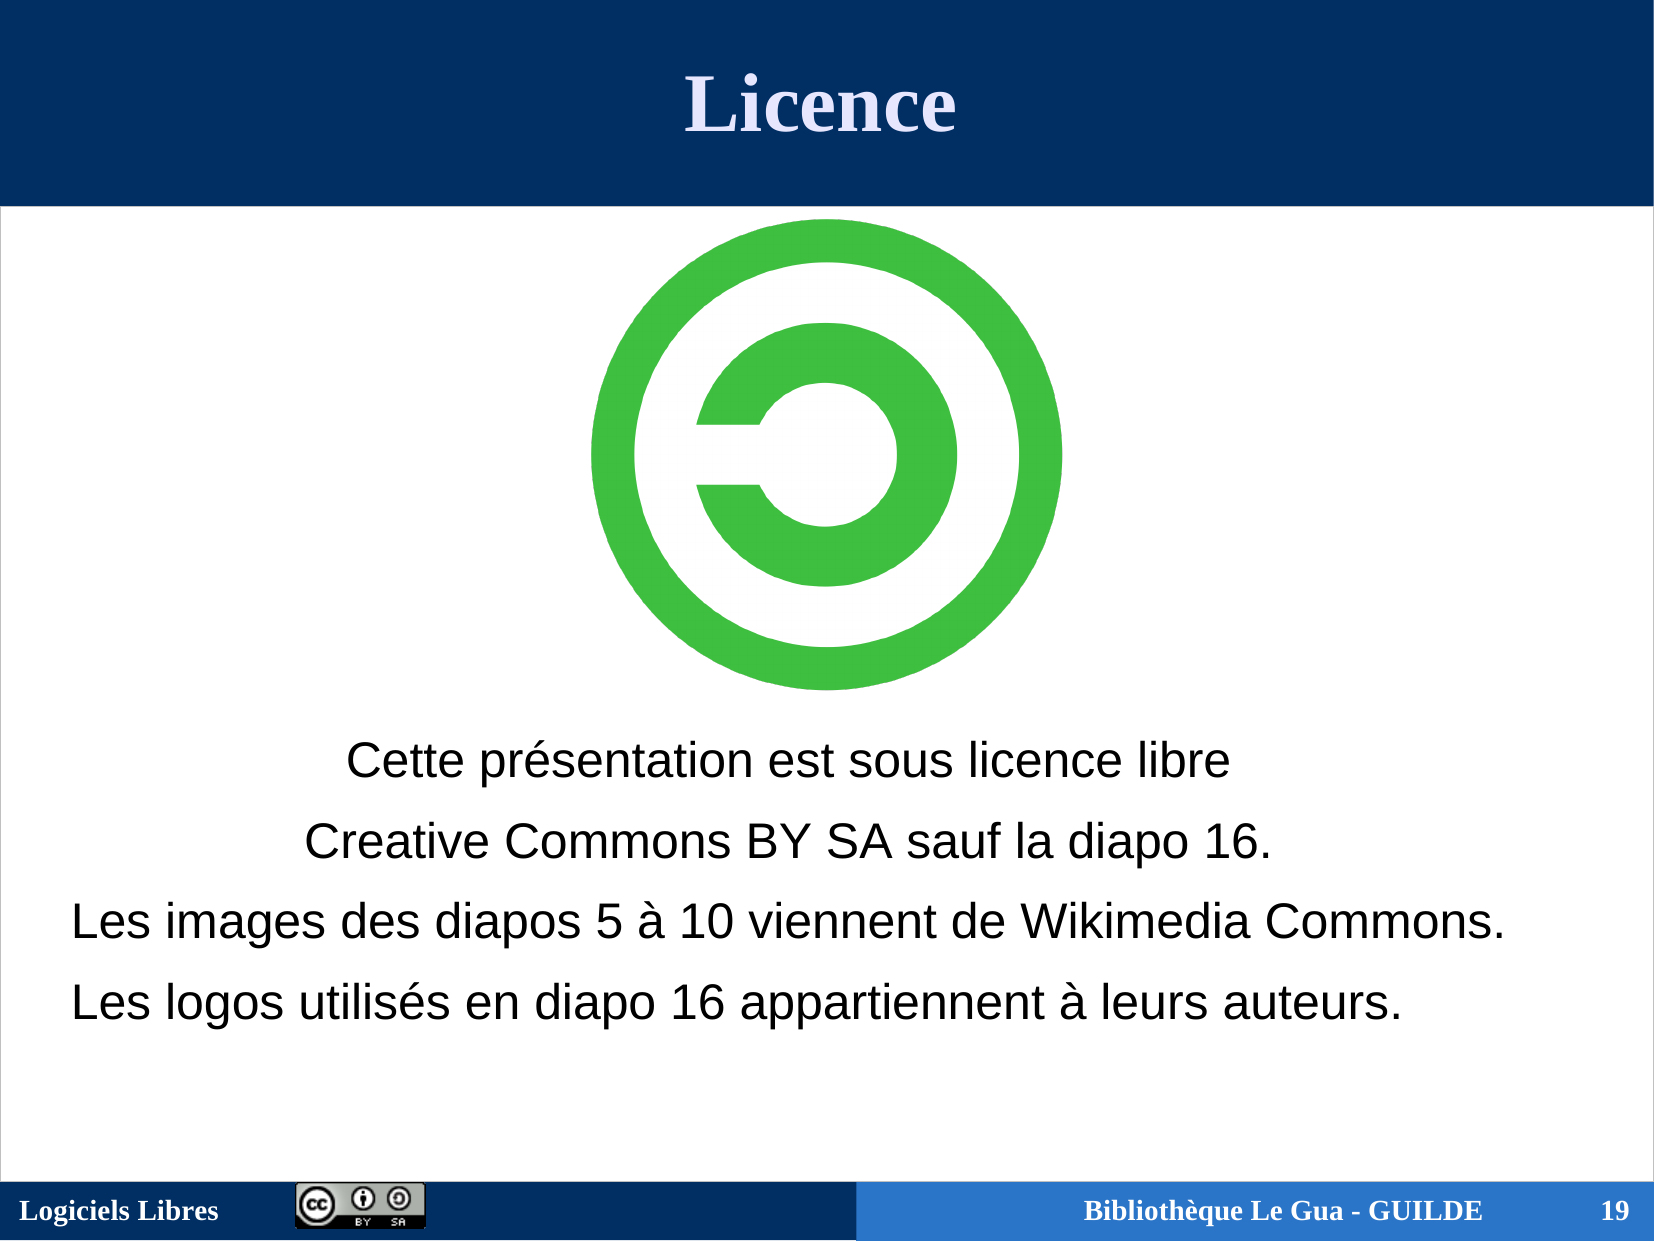

# Licence
Cette présentation est sous licence libre
Creative Commons BY SA sauf la diapo 16.
Les images des diapos 5 à 10 viennent de Wikimedia Commons.
Les logos utilisés en diapo 16 appartiennent à leurs auteurs.
19